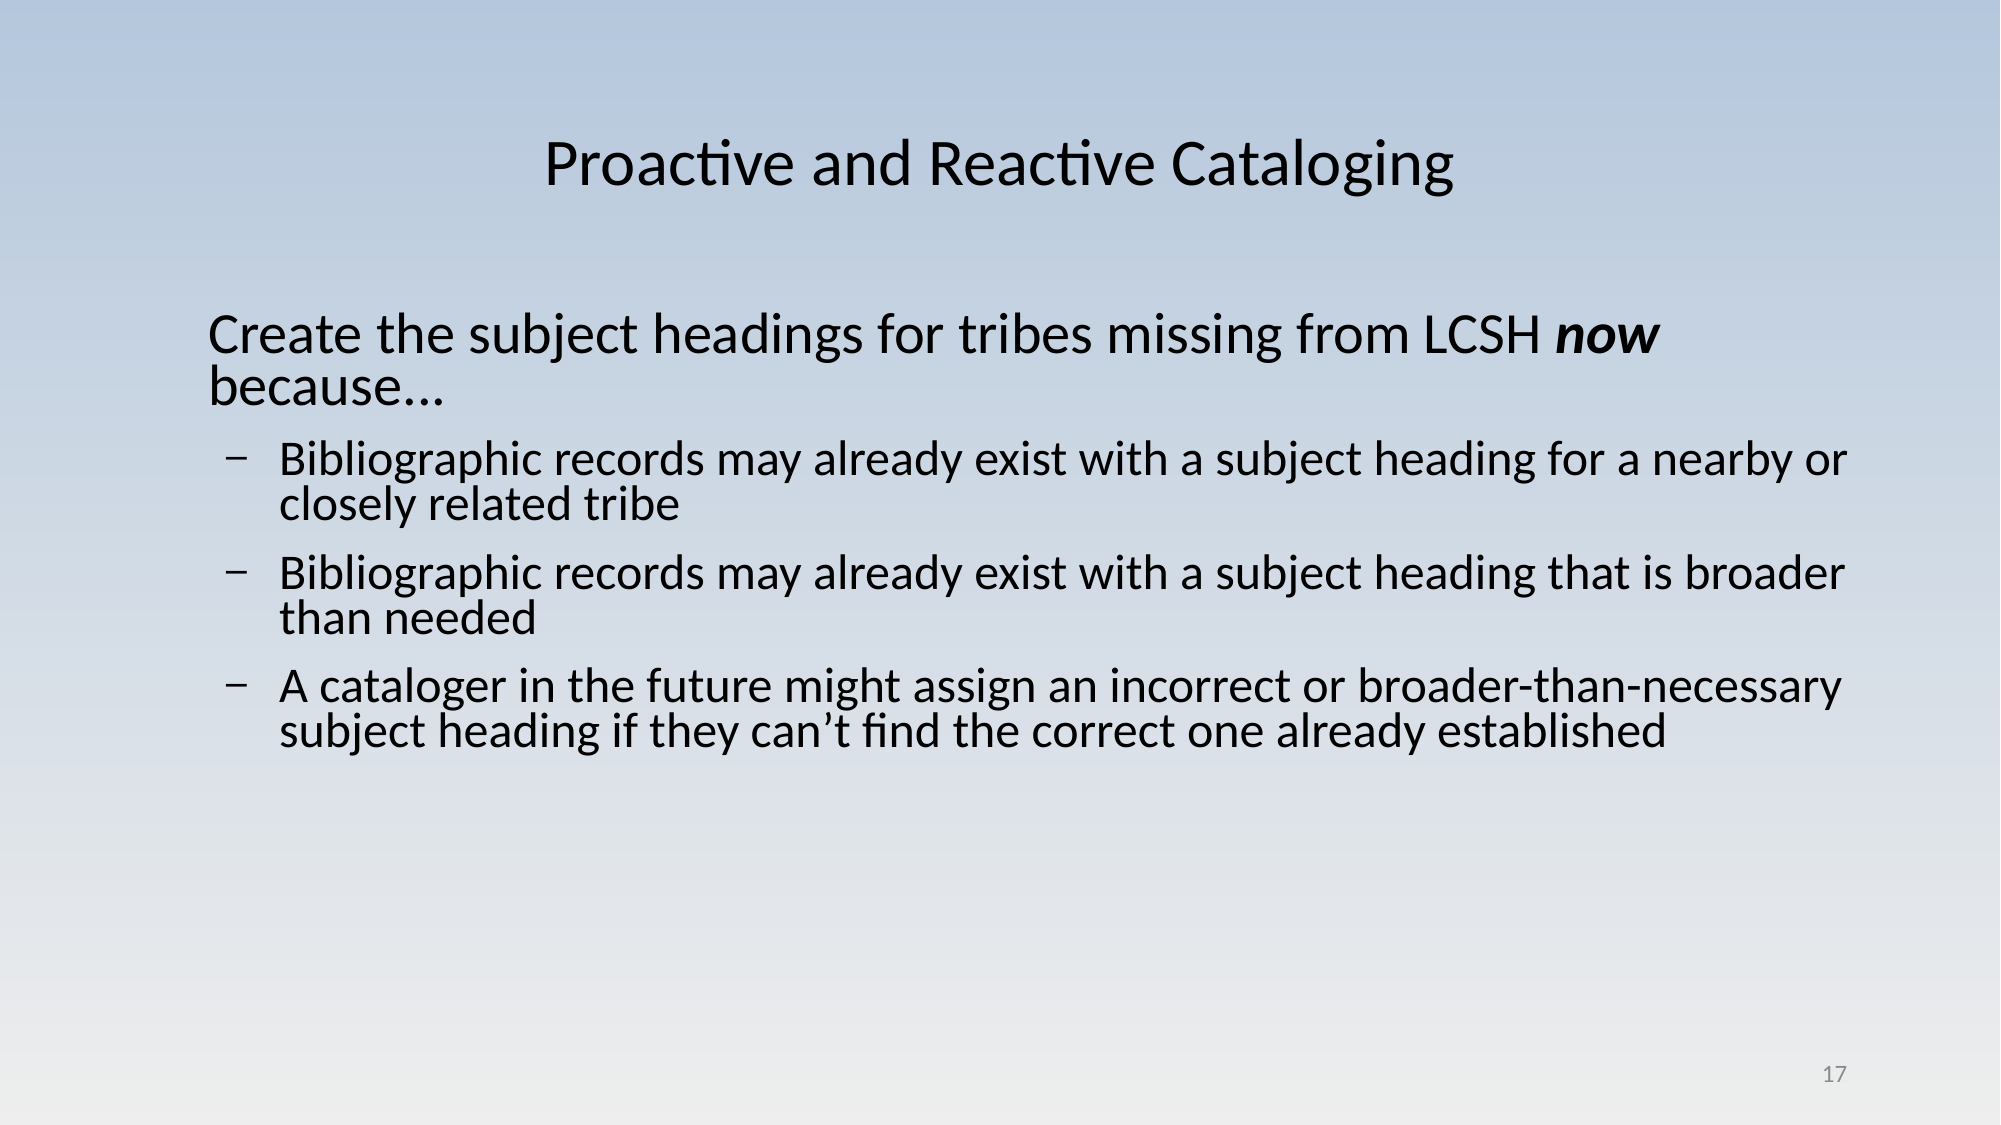

# Proactive and Reactive Cataloging
Create the subject headings for tribes missing from LCSH now because...
Bibliographic records may already exist with a subject heading for a nearby or closely related tribe
Bibliographic records may already exist with a subject heading that is broader than needed
A cataloger in the future might assign an incorrect or broader-than-necessary subject heading if they can’t find the correct one already established
17